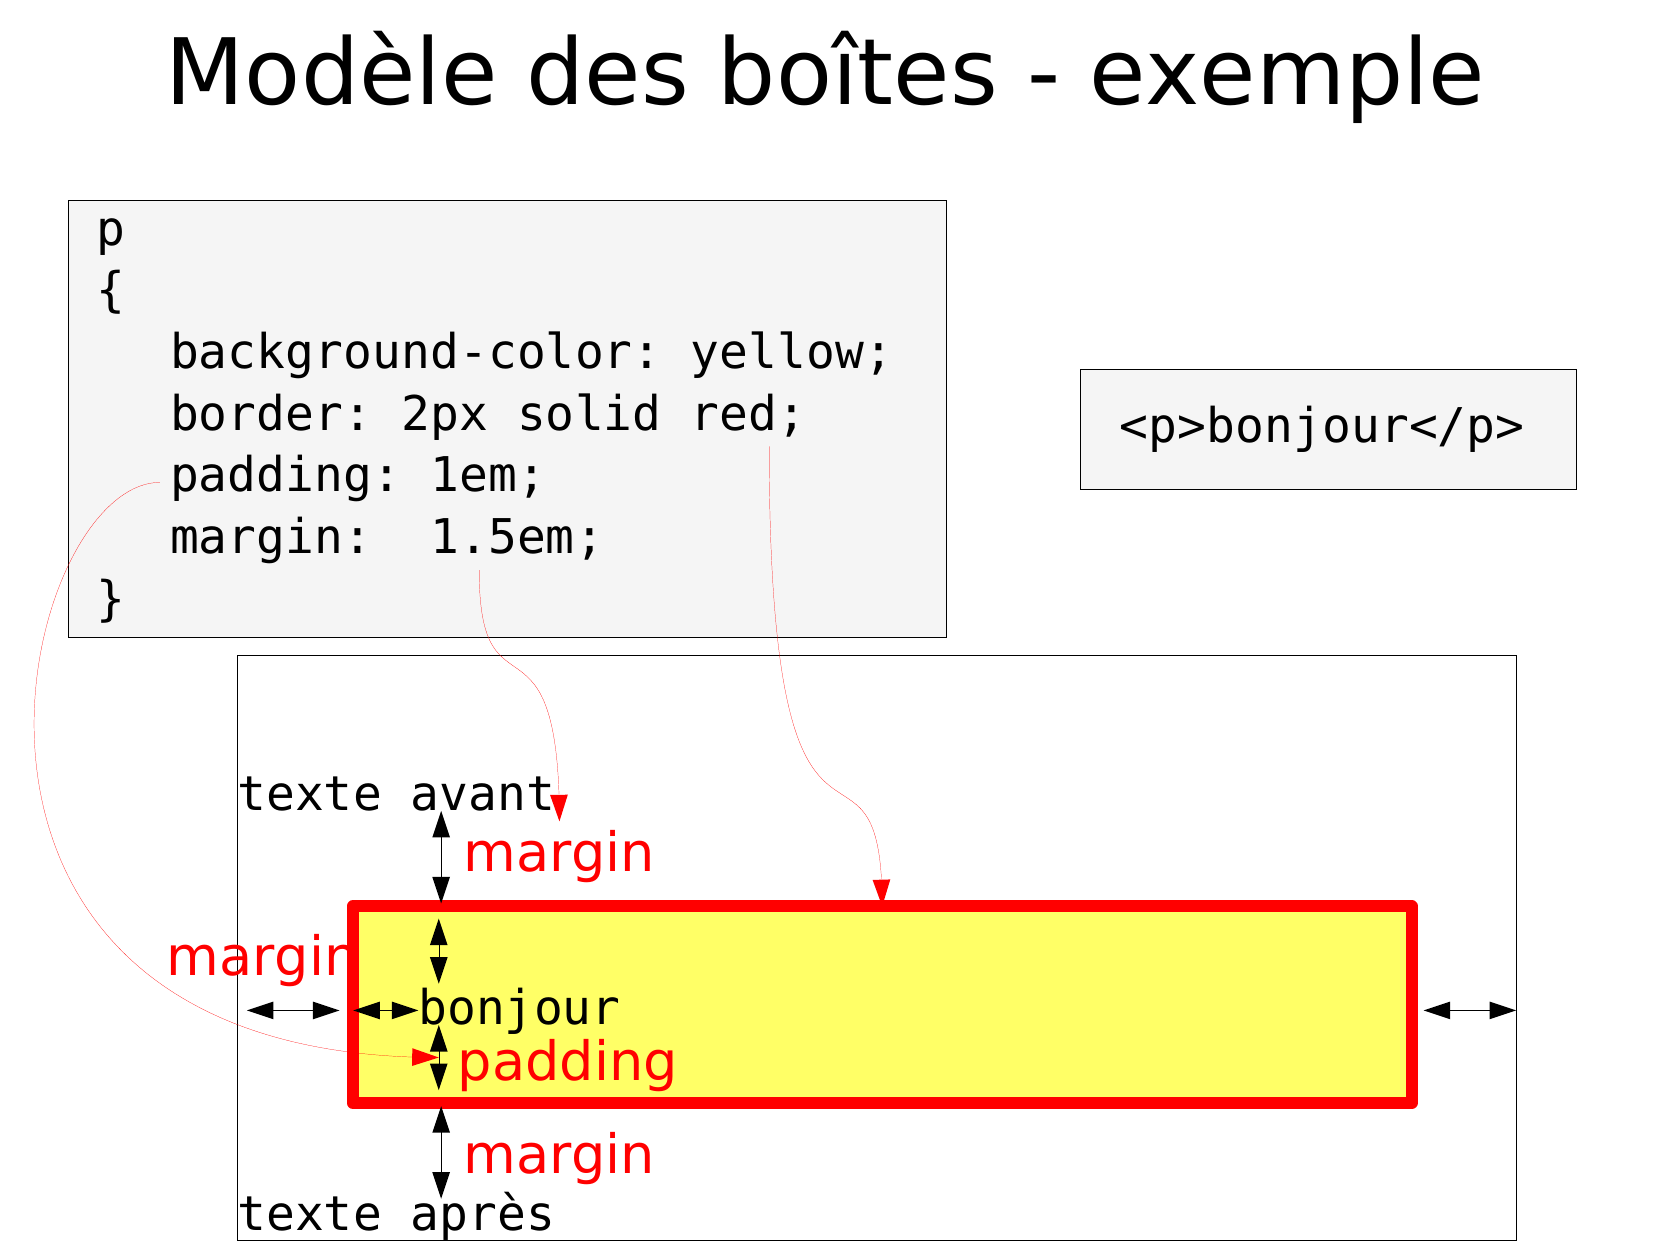

# Modèle des boîtes - exemple
p
{
	background-color: yellow;
	border: 2px solid red;
	padding: 1em;
	margin: 1.5em;
}
<p>bonjour</p>
texte avant
margin
margin
bonjour
padding
margin
texte après